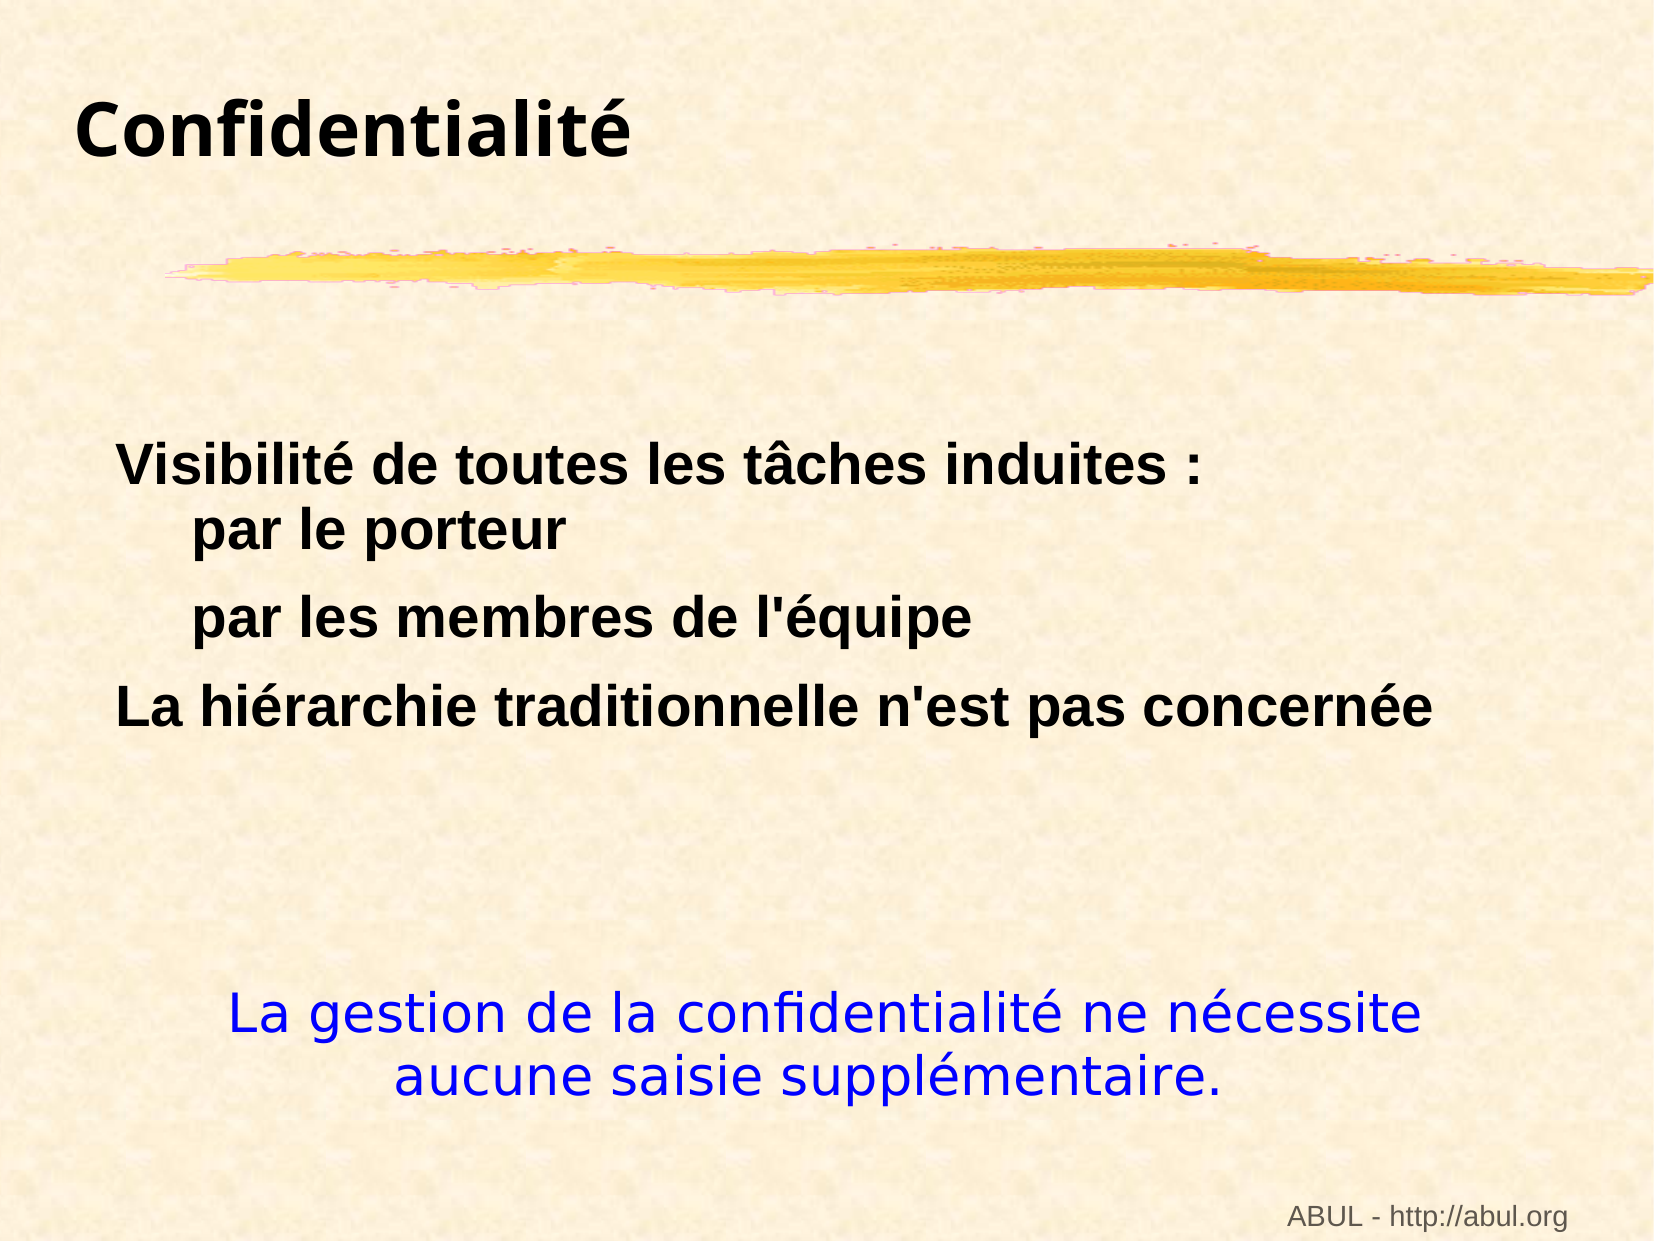

# Confidentialité
Visibilité de toutes les tâches induites :
par le porteur
par les membres de l'équipe
La hiérarchie traditionnelle n'est pas concernée
La gestion de la confidentialité ne nécessite aucune saisie supplémentaire.